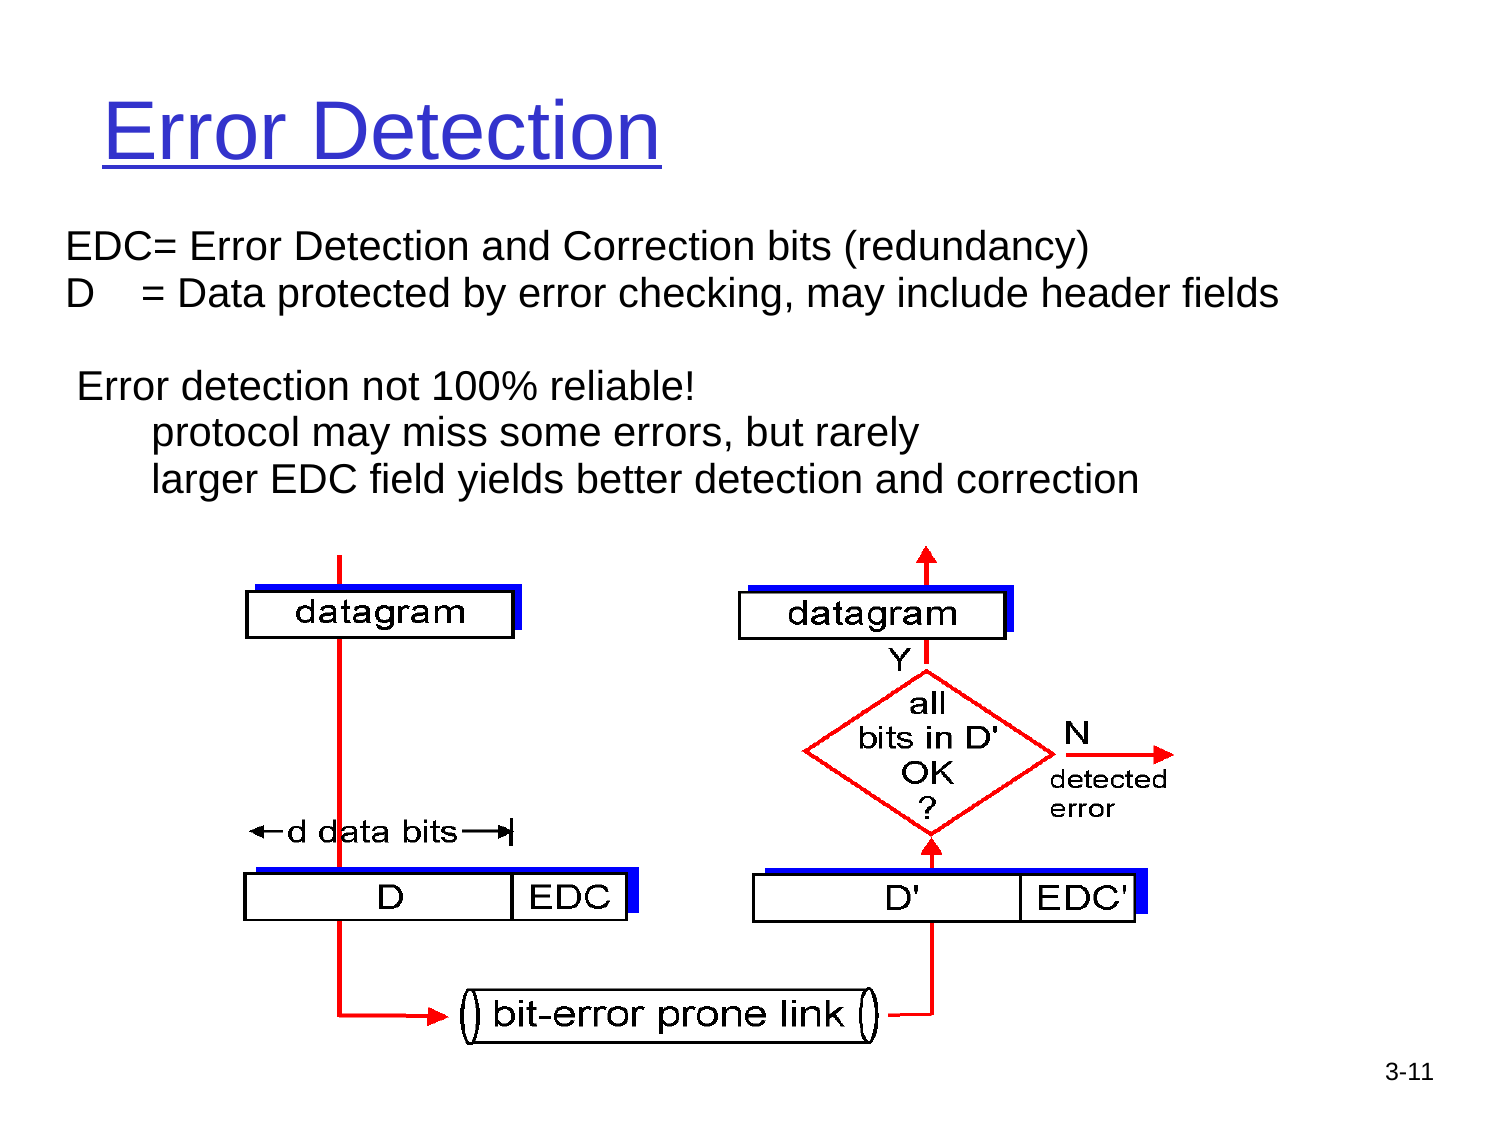

# Error Detection
EDC= Error Detection and Correction bits (redundancy)
D = Data protected by error checking, may include header fields
 Error detection not 100% reliable!
 protocol may miss some errors, but rarely
 larger EDC field yields better detection and correction
11